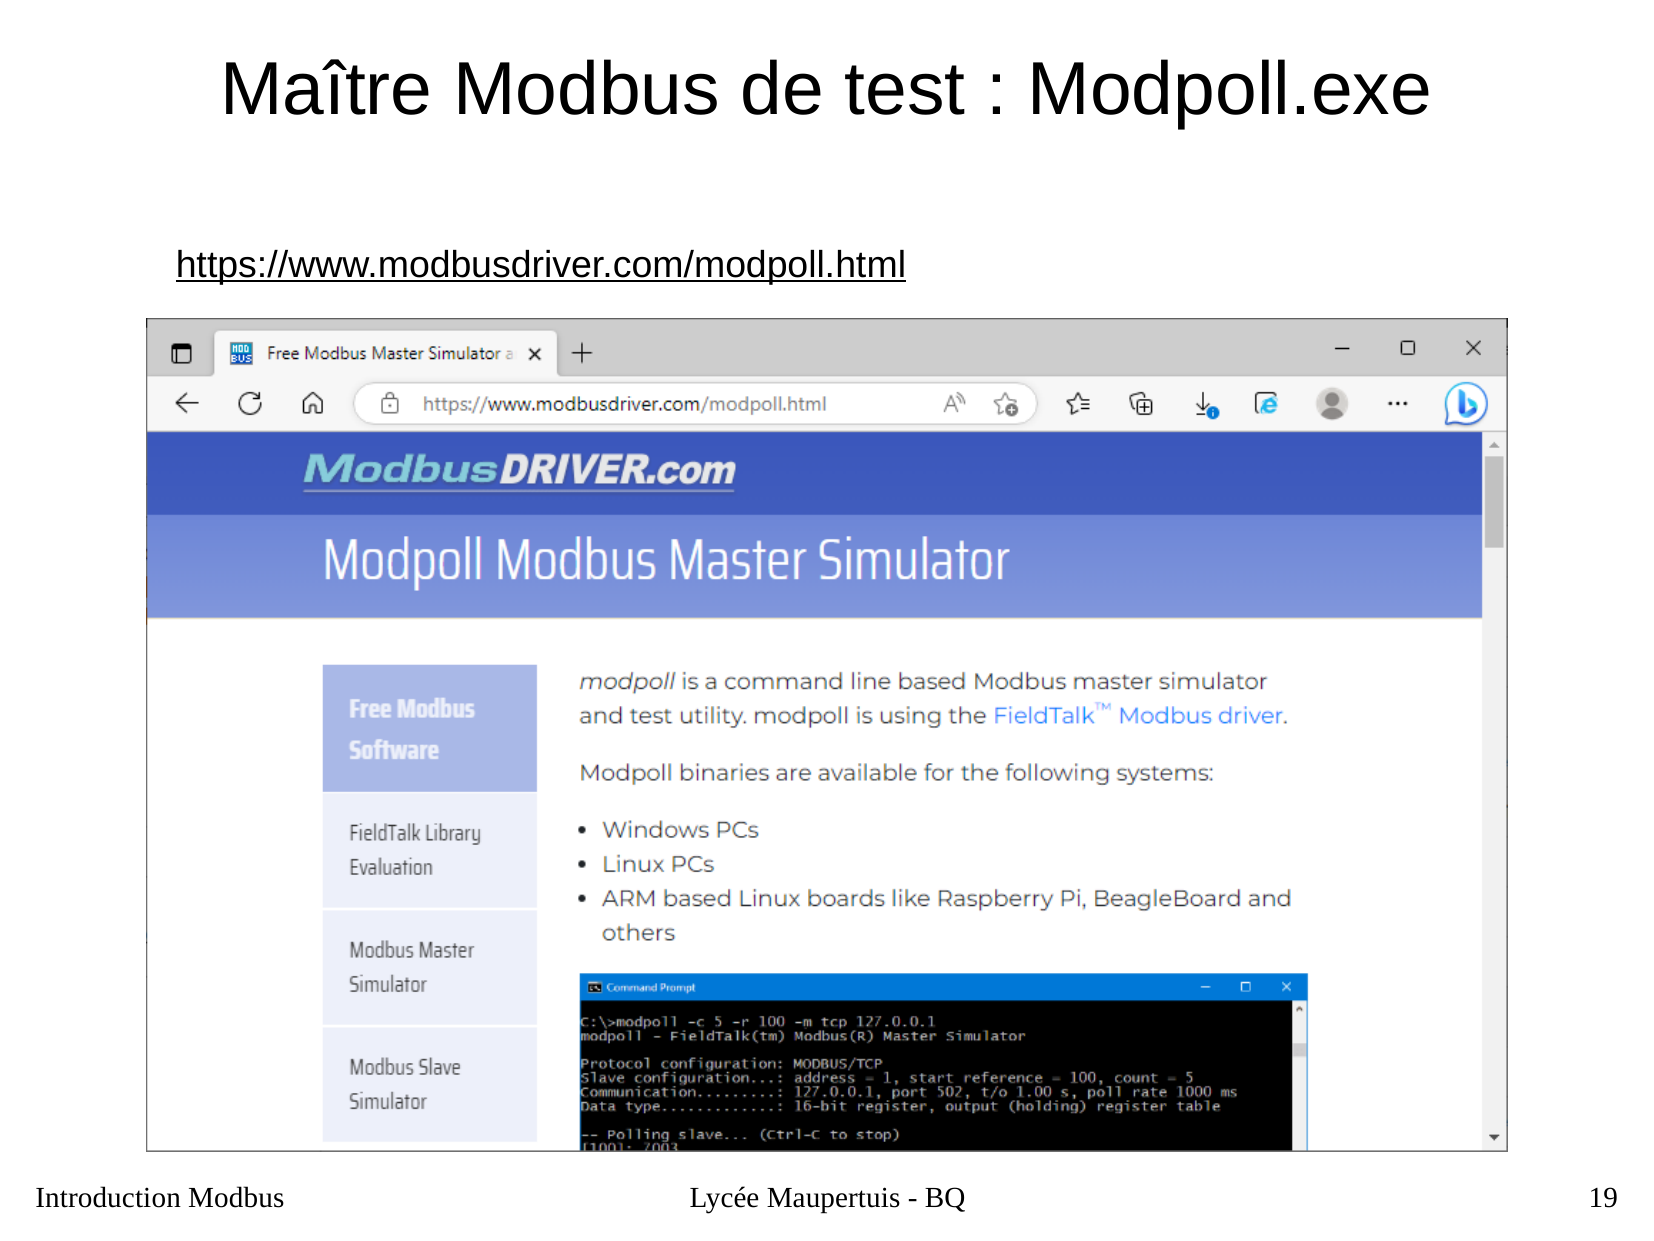

# Maître Modbus de test : Modpoll.exe
https://www.modbusdriver.com/modpoll.html
Introduction Modbus
Lycée Maupertuis - BQ
19